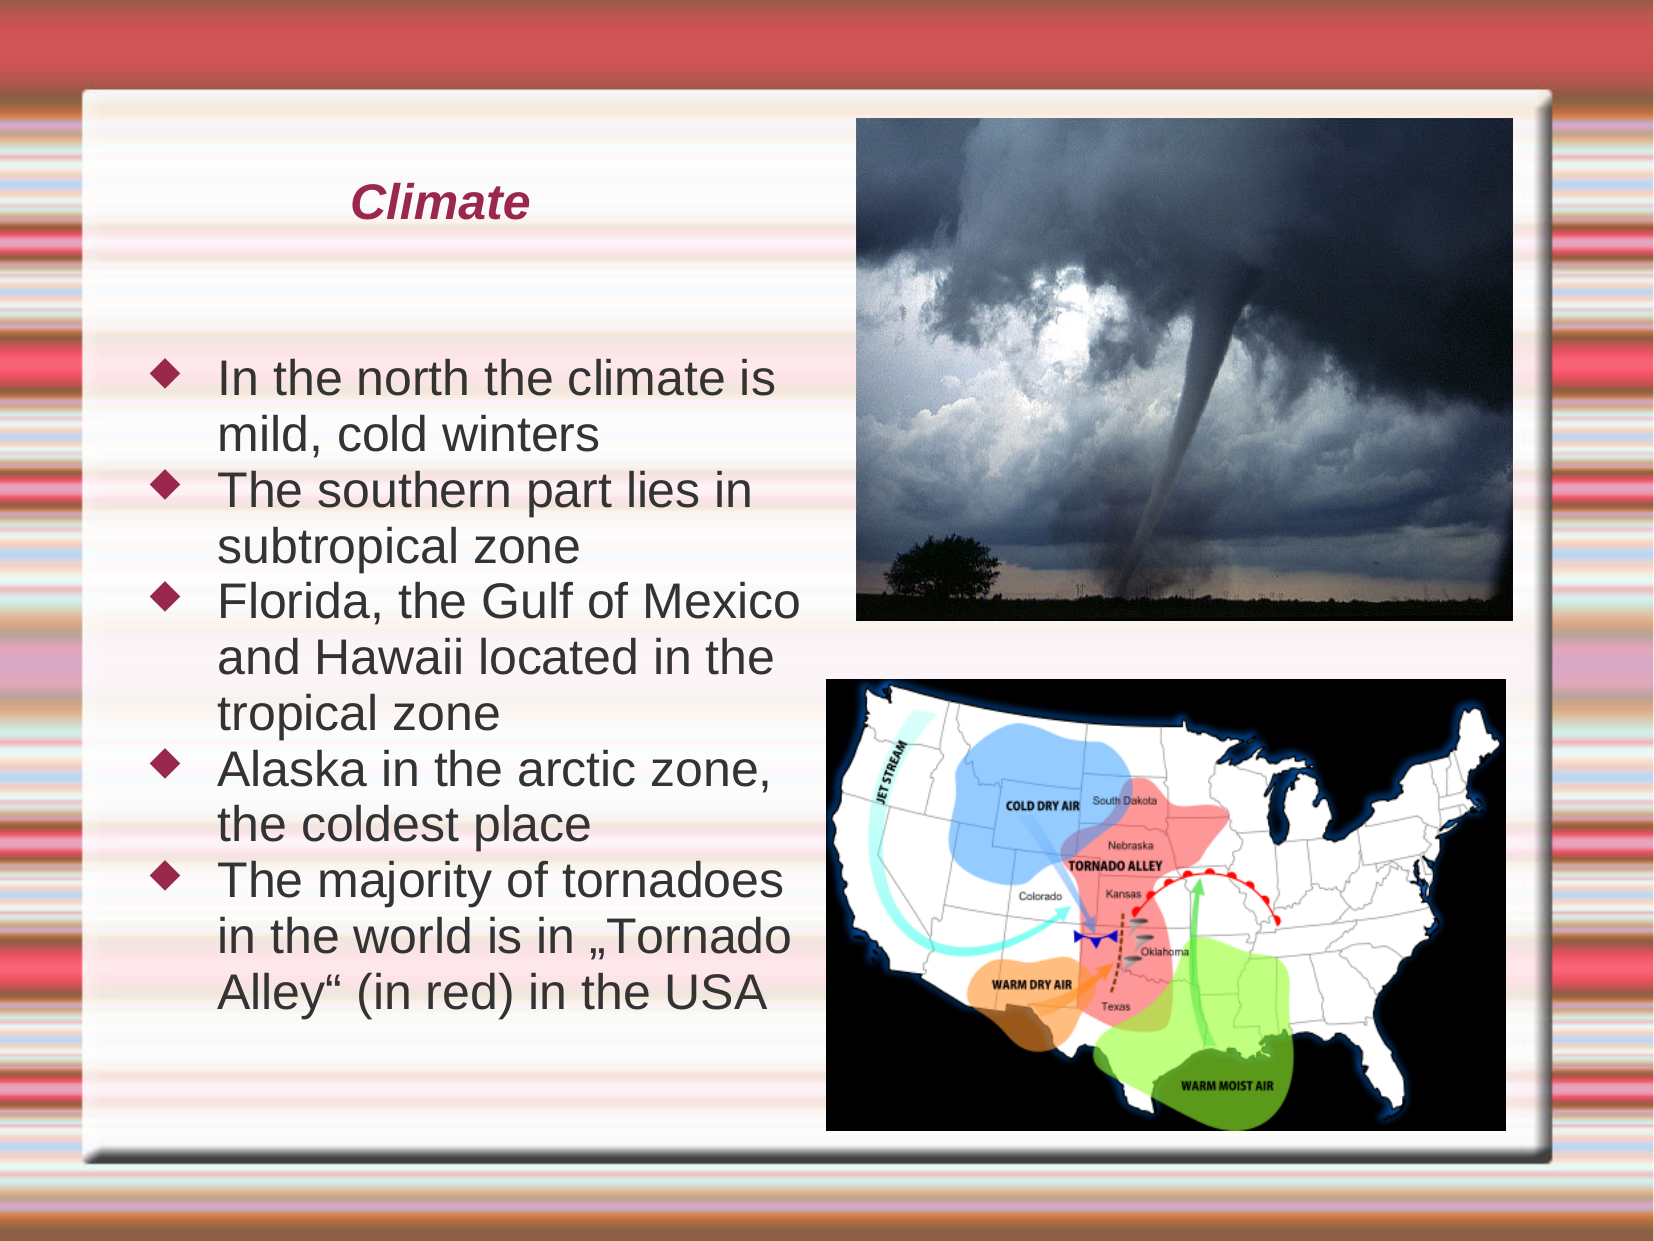

# Climate
In the north the climate is mild, cold winters
The southern part lies in subtropical zone
Florida, the Gulf of Mexico and Hawaii located in the tropical zone
Alaska in the arctic zone, the coldest place
The majority of tornadoes in the world is in „Tornado Alley“ (in red) in the USA